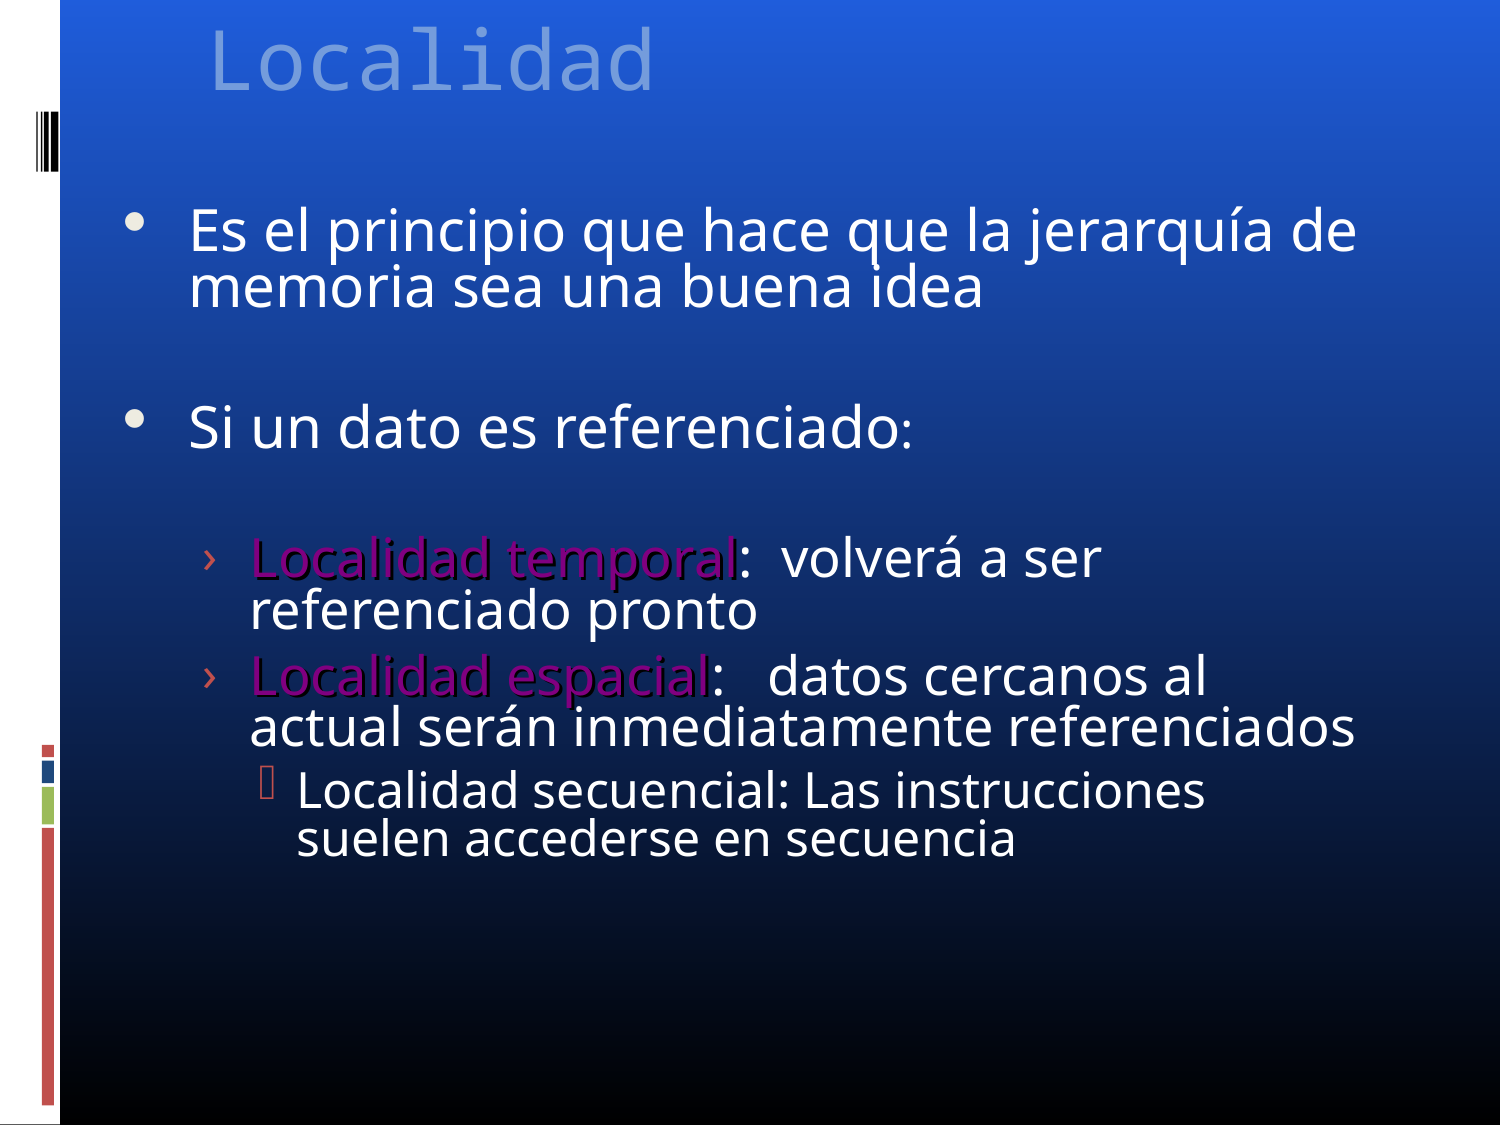

# Localidad
Es el principio que hace que la jerarquía de memoria sea una buena idea
Si un dato es referenciado:
Localidad temporal: volverá a ser referenciado pronto
Localidad espacial: datos cercanos al actual serán inmediatamente referenciados
Localidad secuencial: Las instrucciones suelen accederse en secuencia